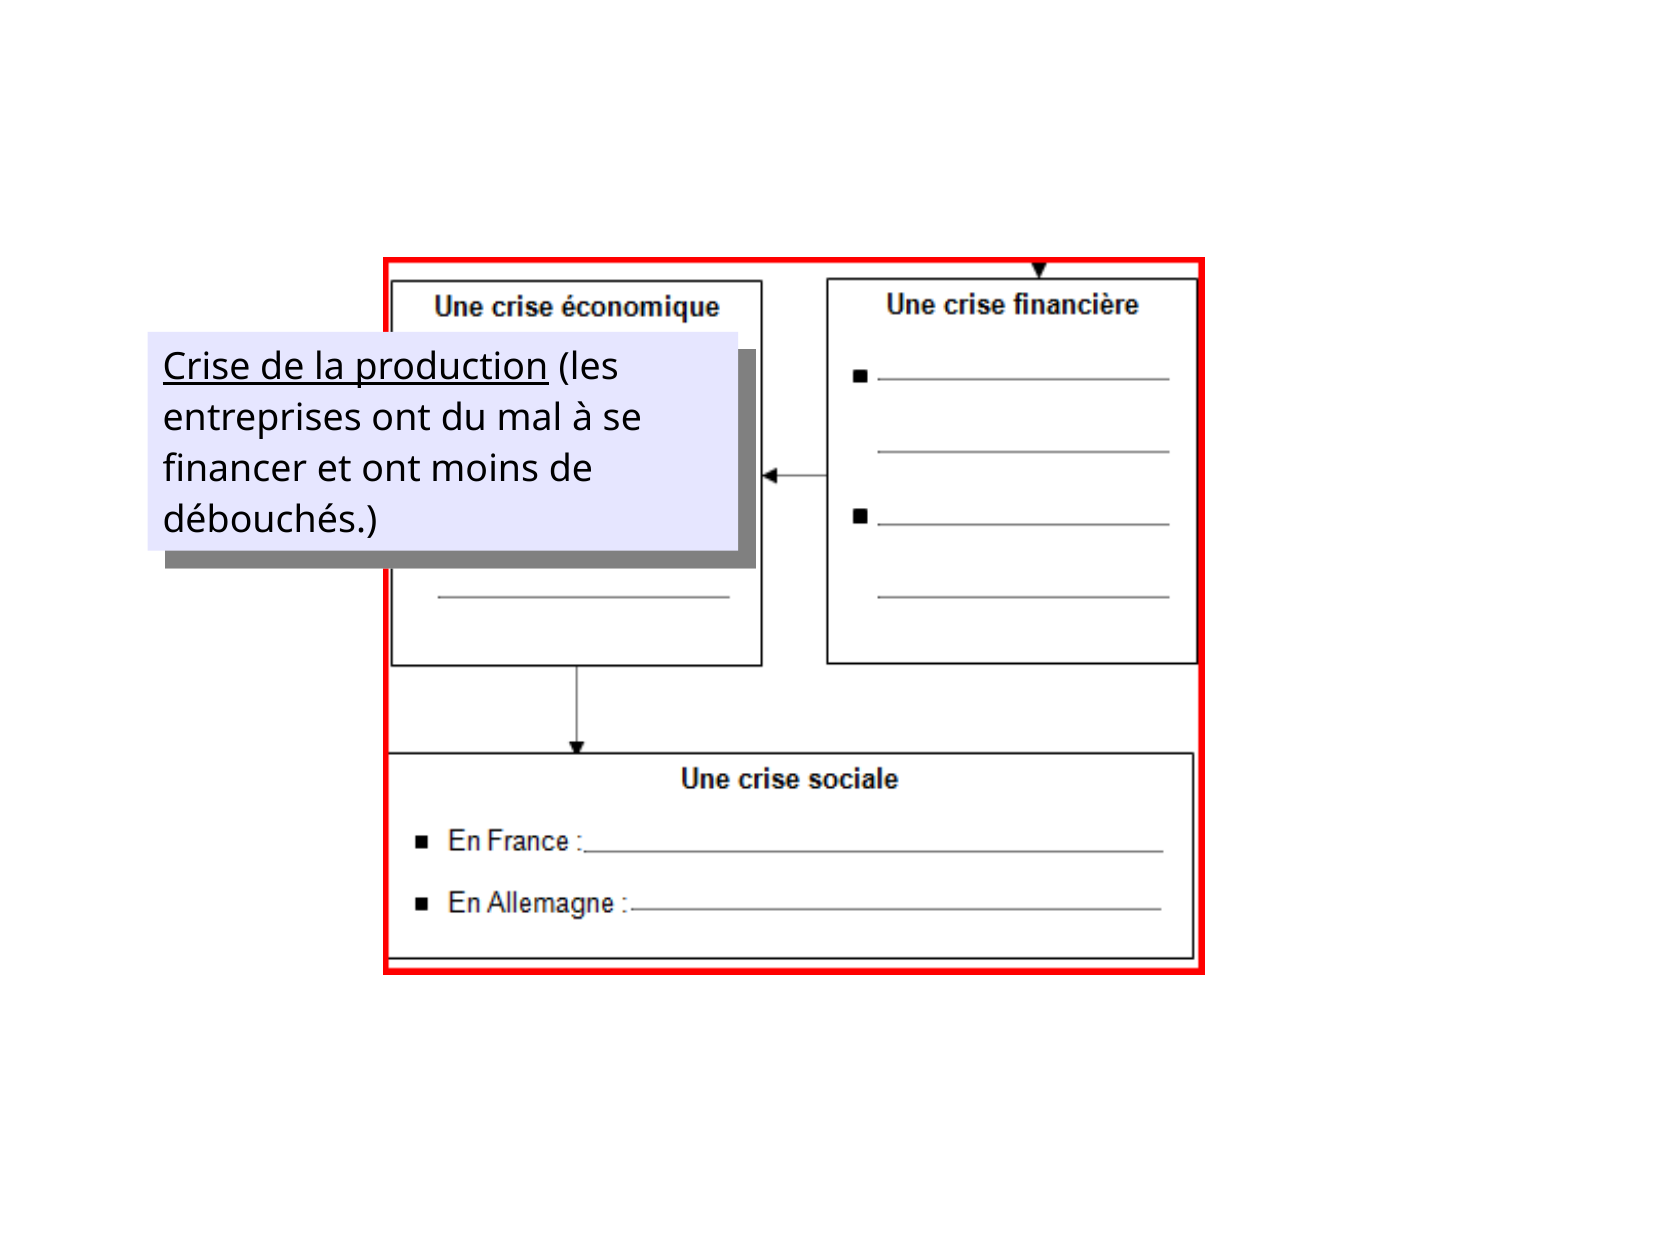

Crise de la production (les entreprises ont du mal à se financer et ont moins de débouchés.)